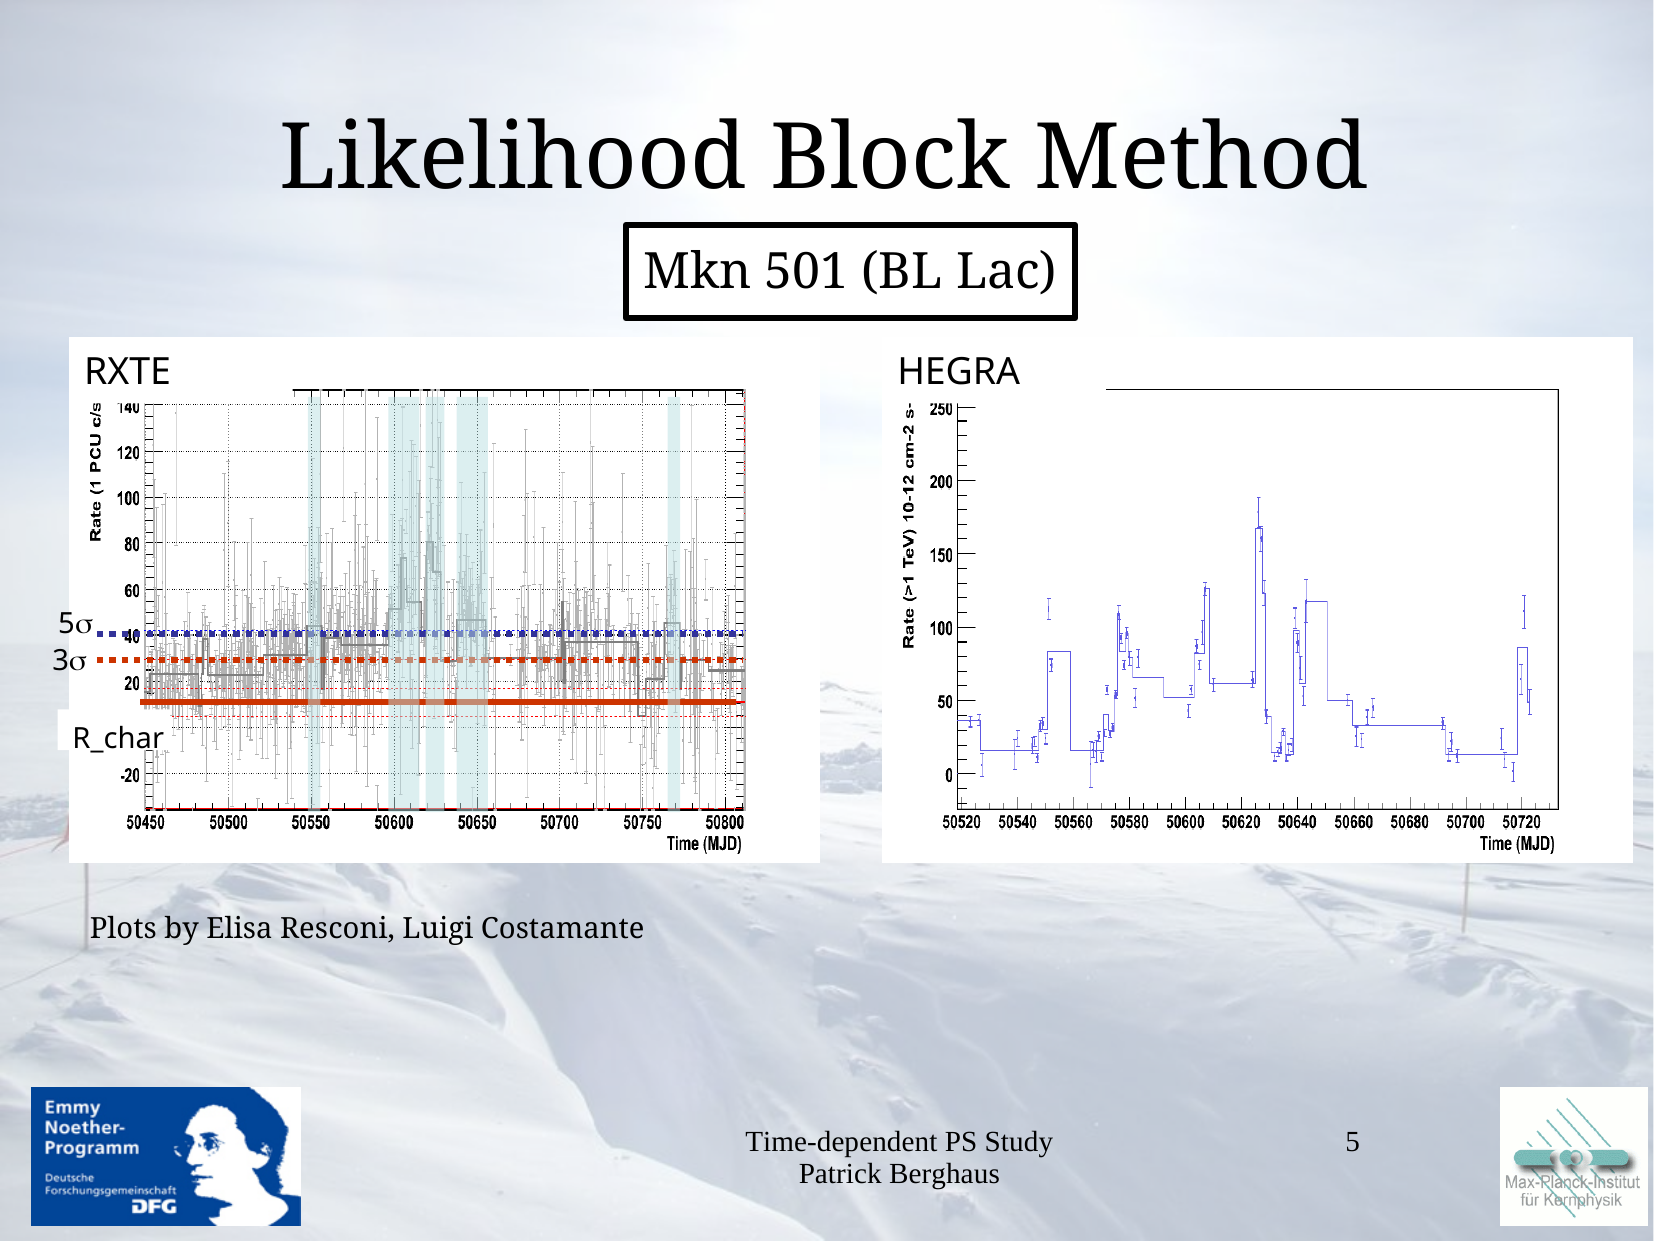

# Likelihood Block Method
Mkn 501 (BL Lac)
RXTE
RXTE
HEGRA
5
3
R_char
Plots by Elisa Resconi, Luigi Costamante
5